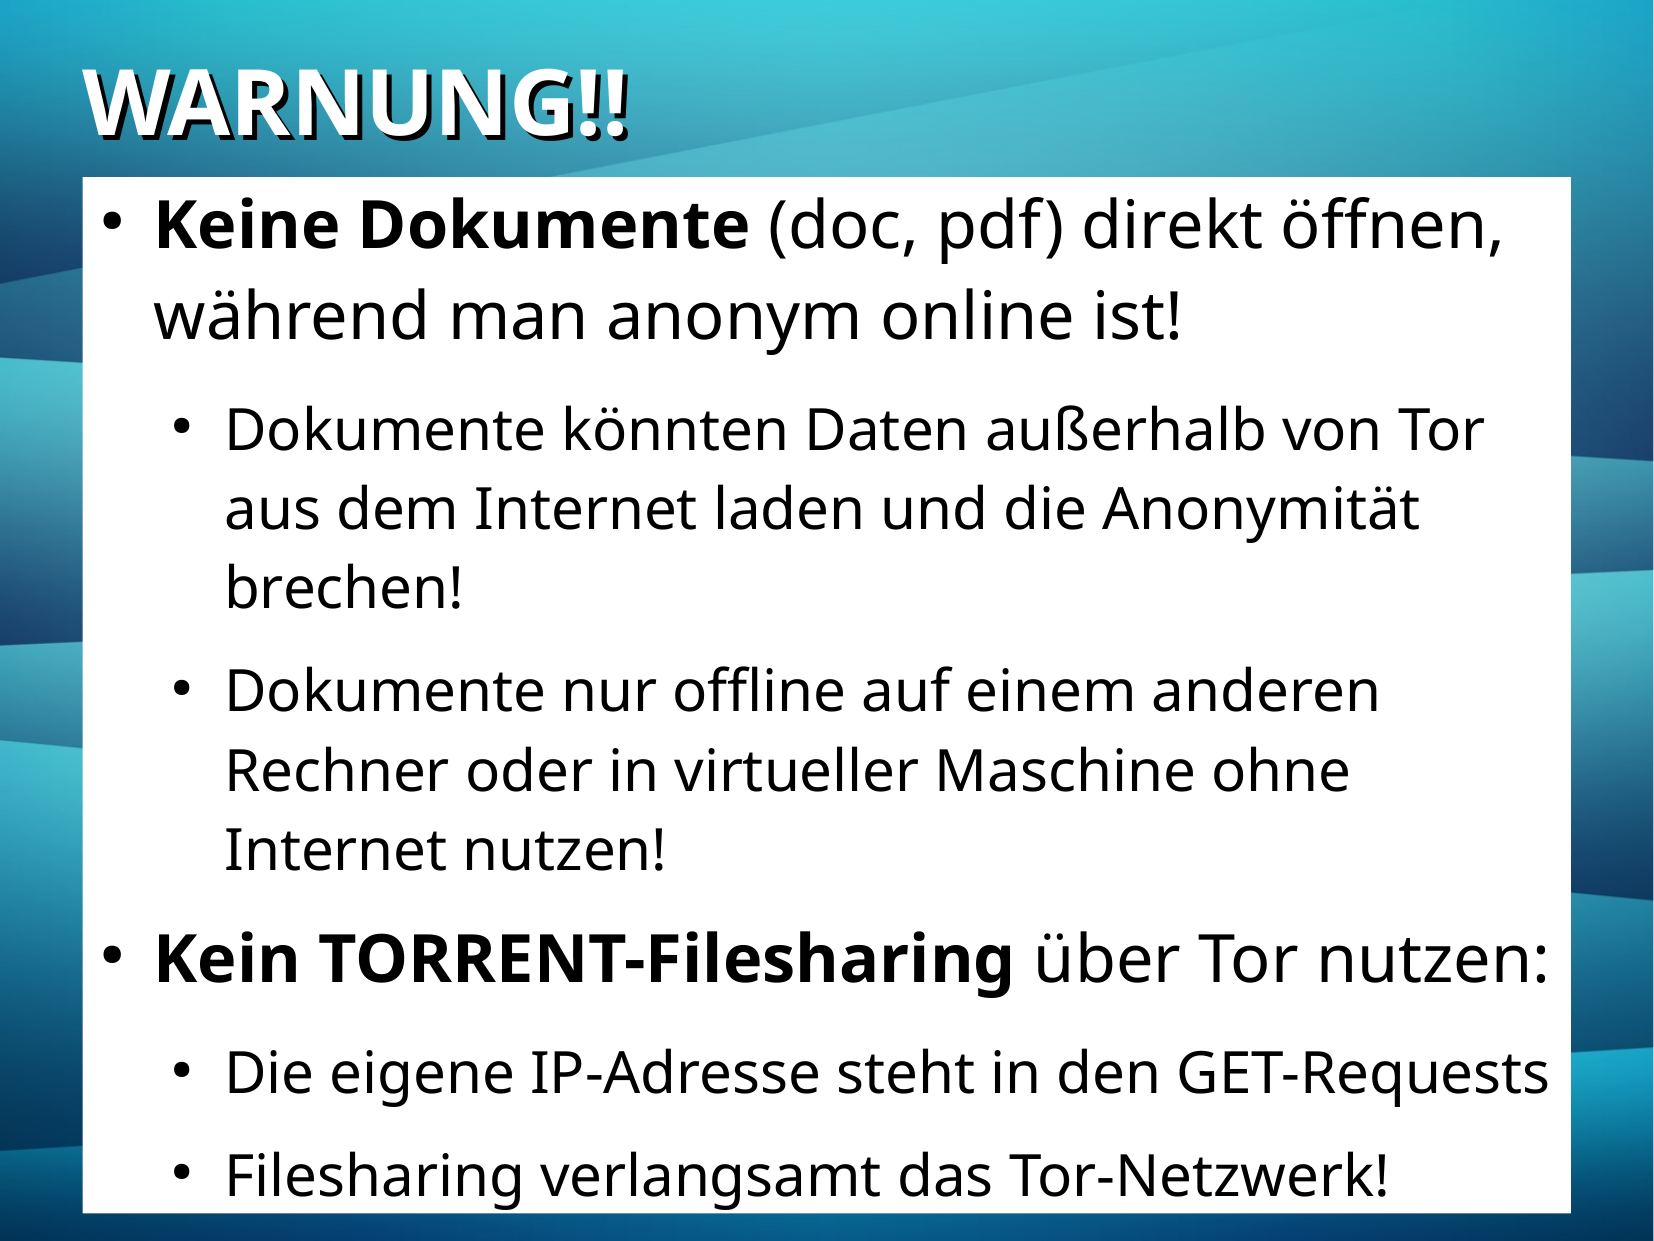

WARNUNG!!
# Keine Dokumente (doc, pdf) direkt öffnen, während man anonym online ist!
Dokumente könnten Daten außerhalb von Tor aus dem Internet laden und die Anonymität brechen!
Dokumente nur offline auf einem anderen Rechner oder in virtueller Maschine ohne Internet nutzen!
Kein TORRENT-Filesharing über Tor nutzen:
Die eigene IP-Adresse steht in den GET-Requests
Filesharing verlangsamt das Tor-Netzwerk!
05.04.2014
CryptoParty, Waldkirch
20